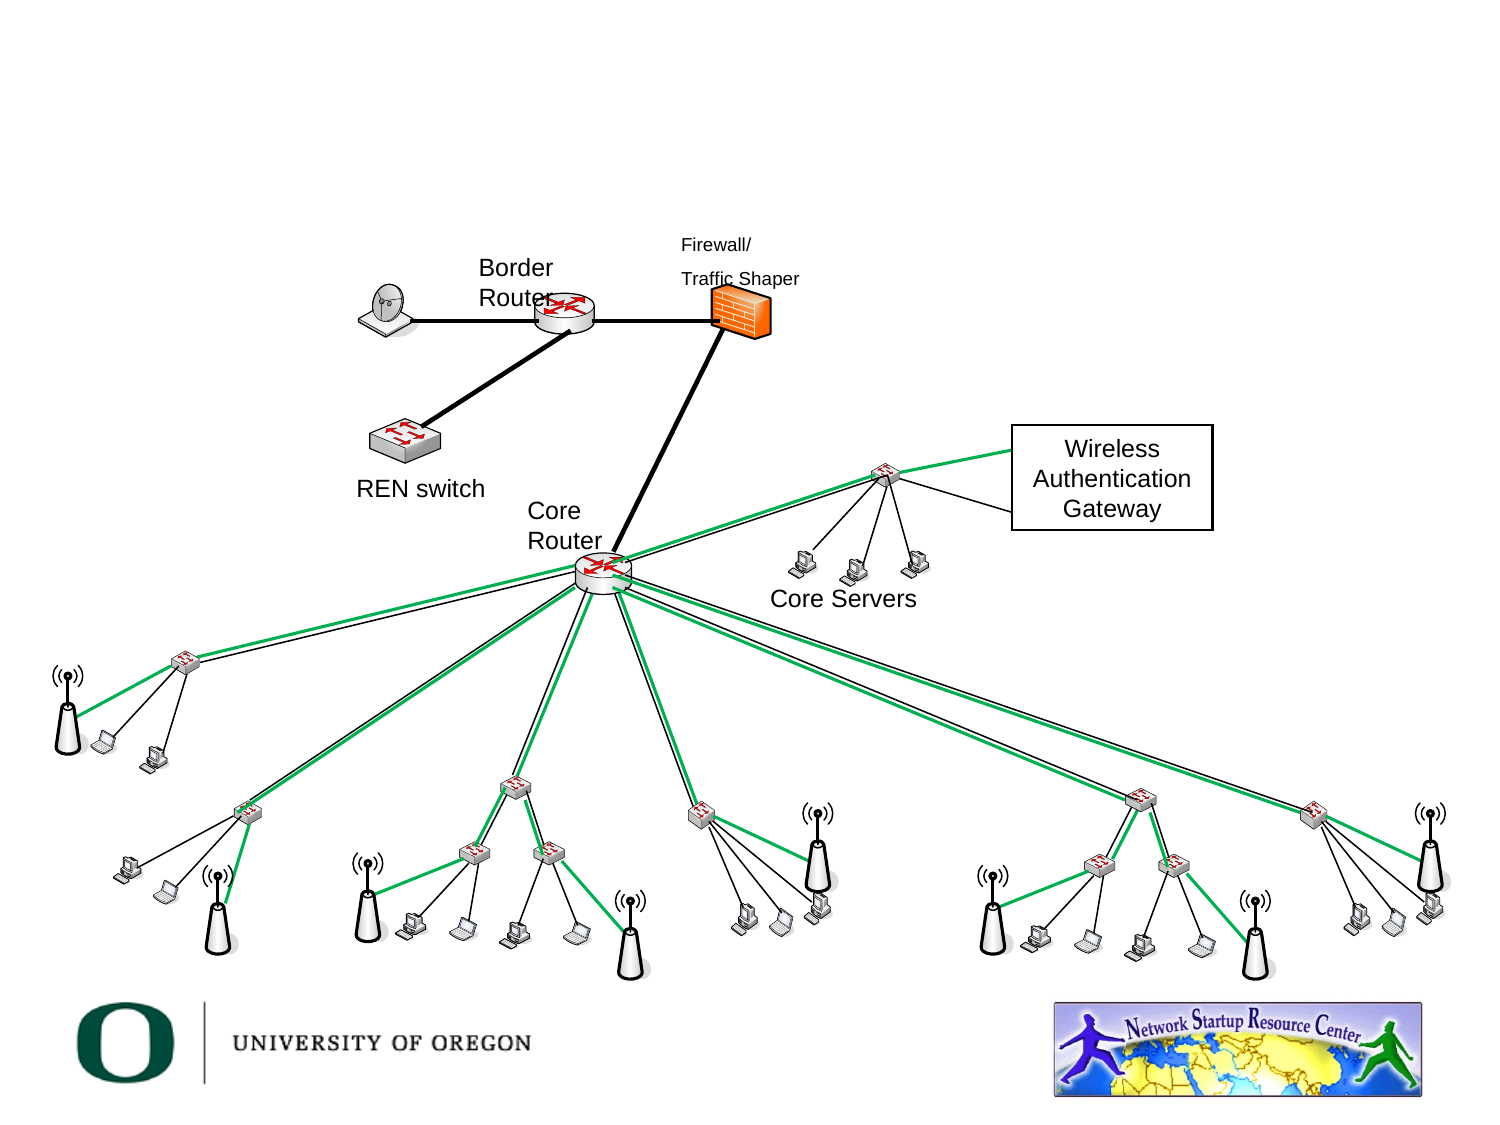

#
Firewall/
Traffic Shaper
Border Router
Wireless Authentication Gateway
REN switch
Core Router
Core Servers